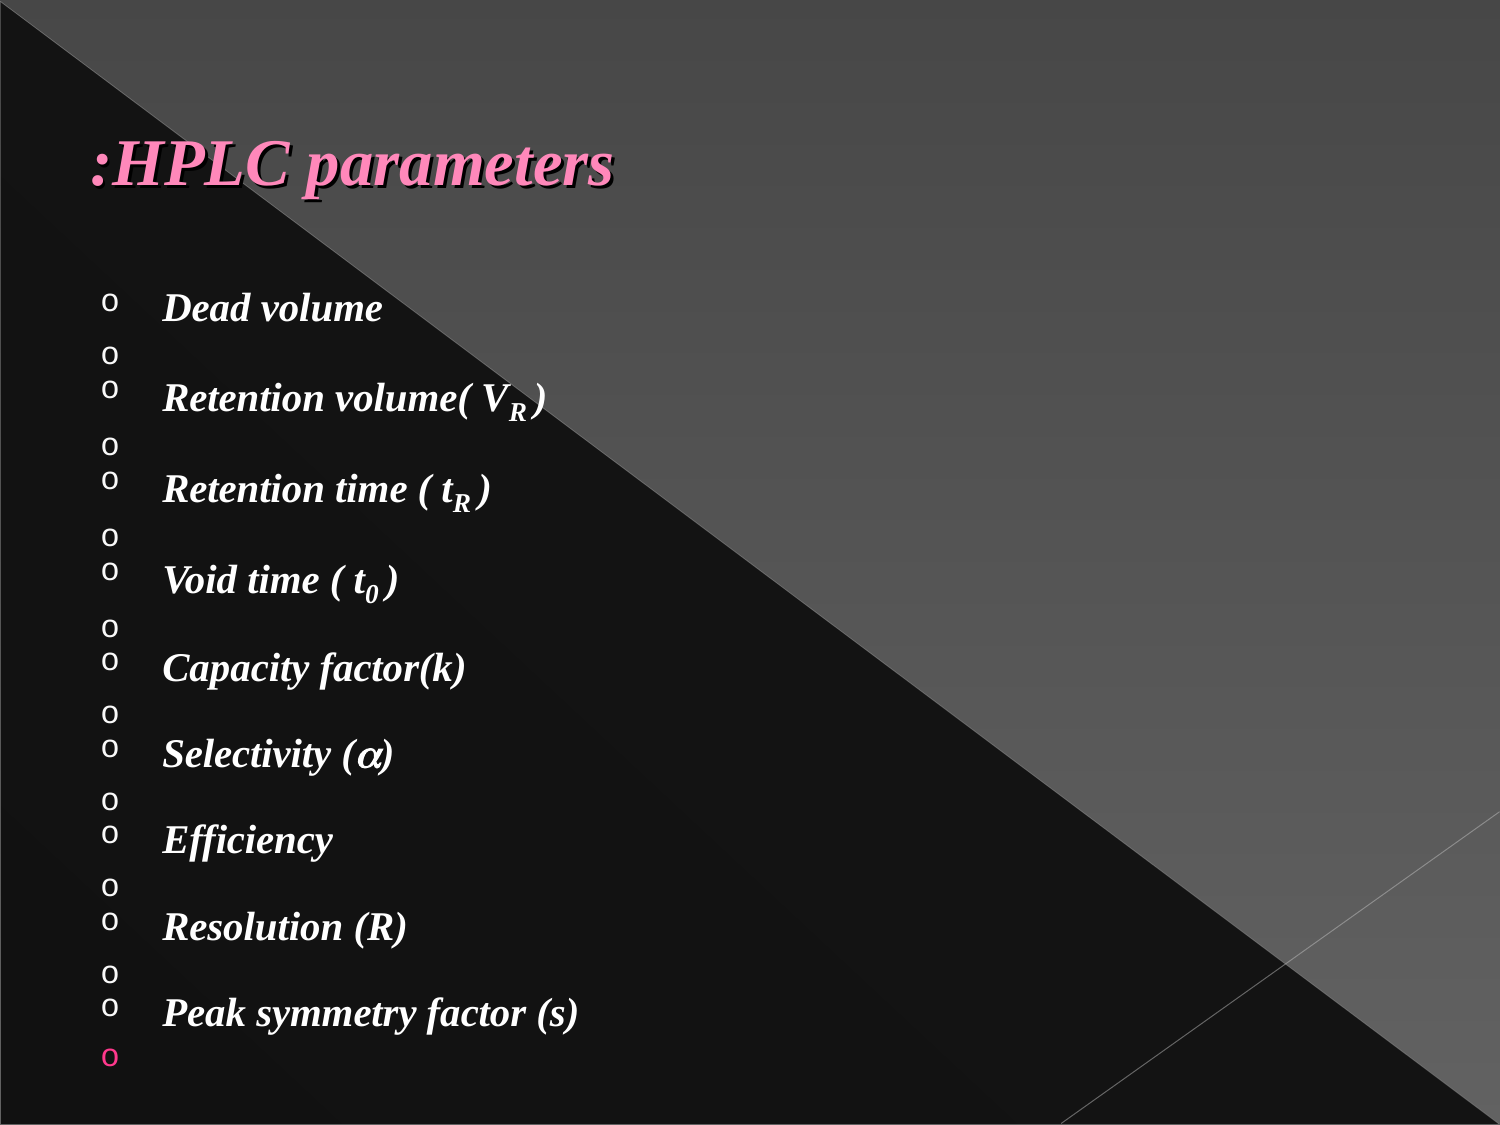

# HPLC parameters:
Dead volume
Retention volume( VR )
Retention time ( tR )
Void time ( t0 )
Capacity factor(k)
Selectivity ()
Efficiency
Resolution (R)
Peak symmetry factor (s)